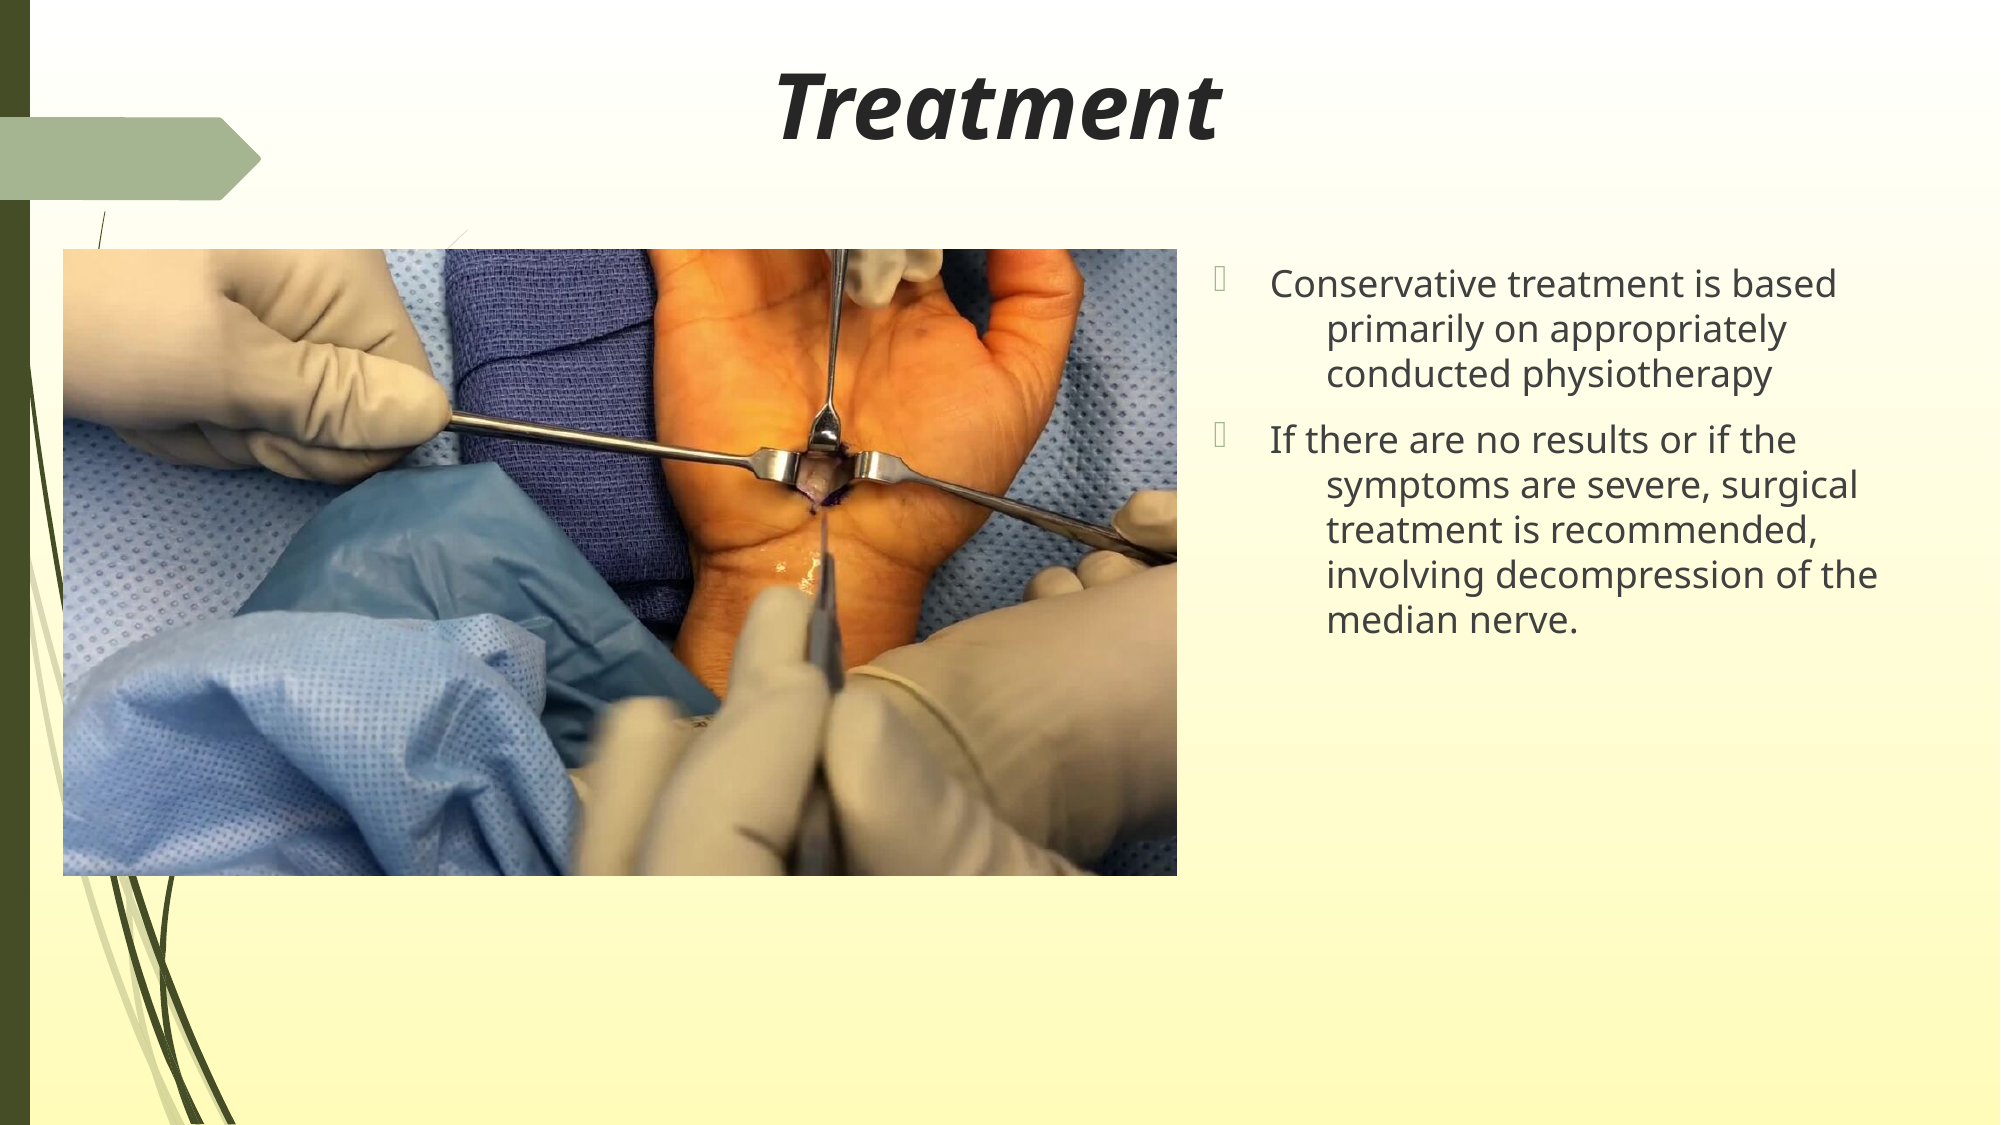

# Treatment
Conservative treatment is based primarily on appropriately conducted physiotherapy
If there are no results or if the symptoms are severe, surgical treatment is recommended, involving decompression of the median nerve.